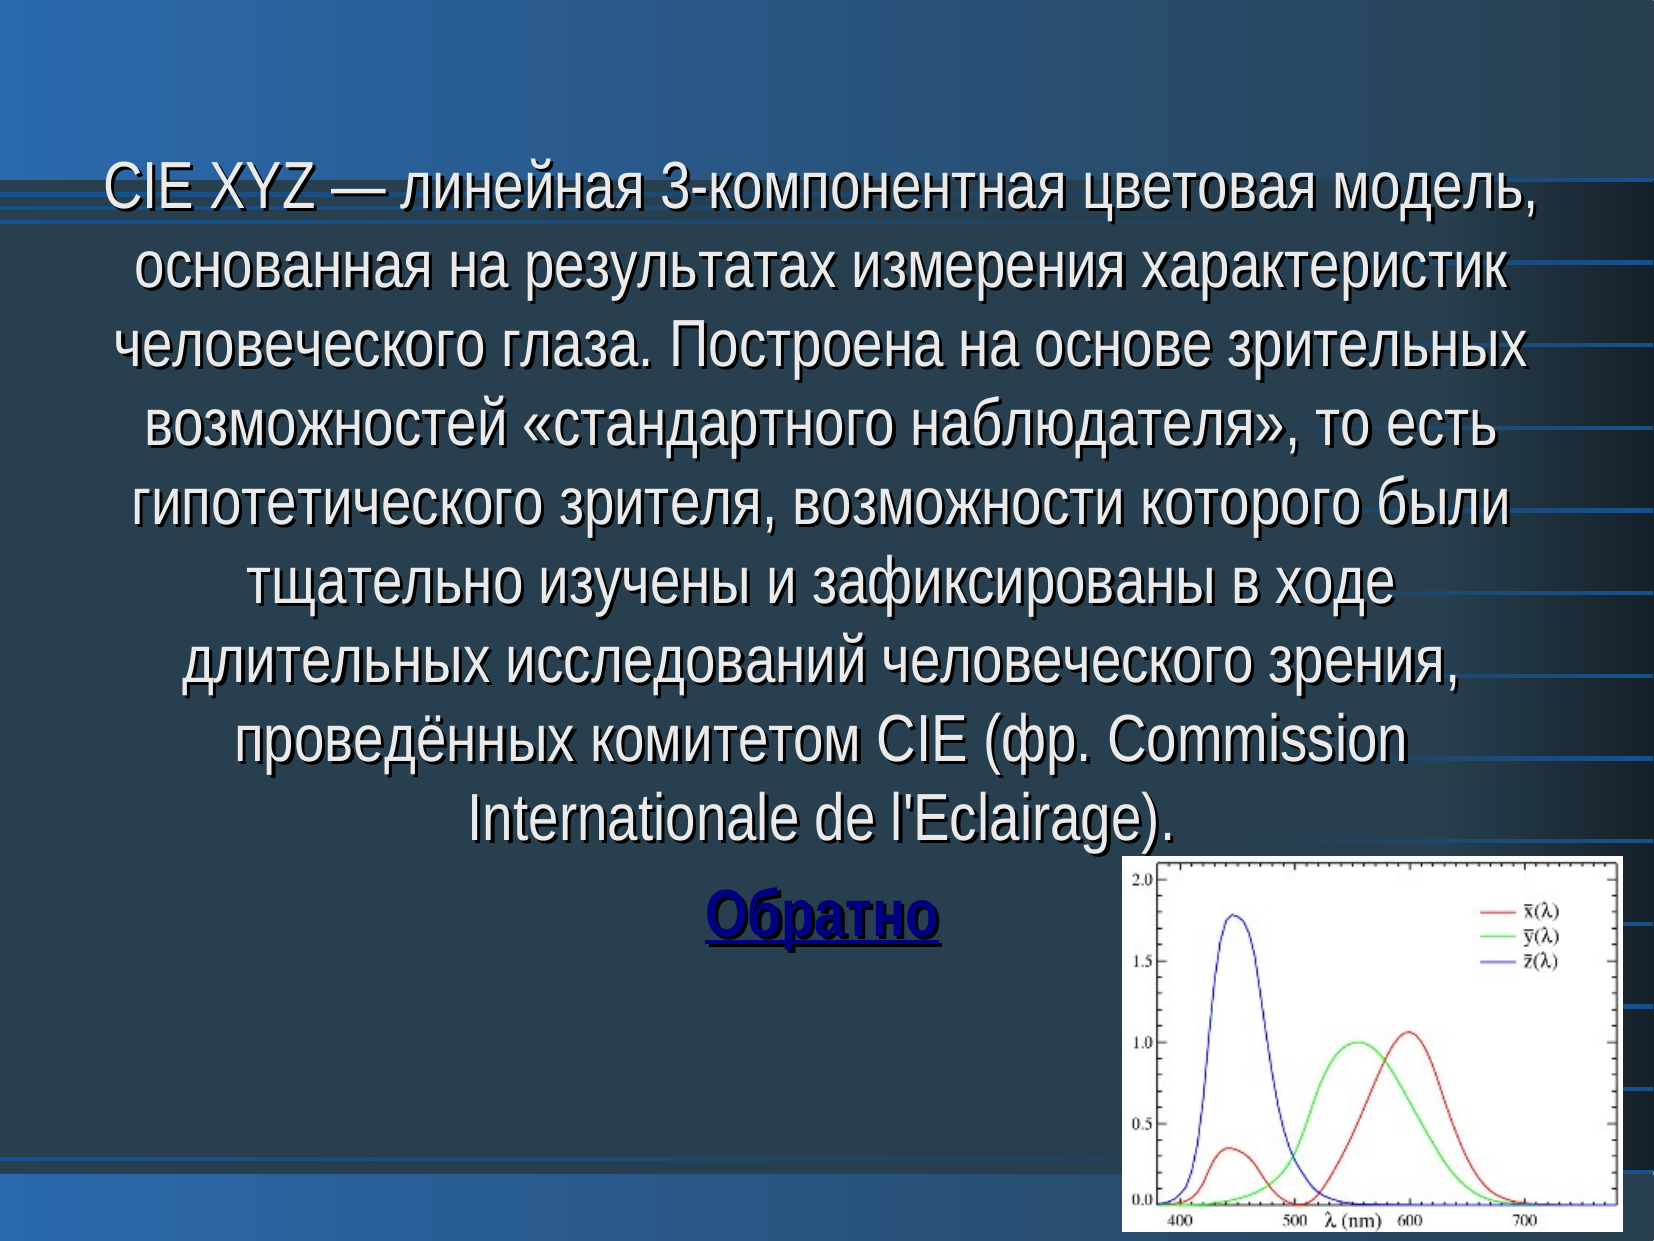

# CIE XYZ — линейная 3-компонентная цветовая модель, основанная на результатах измерения характеристик человеческого глаза. Построена на основе зрительных возможностей «стандартного наблюдателя», то есть гипотетического зрителя, возможности которого были тщательно изучены и зафиксированы в ходе длительных исследований человеческого зрения, проведённых комитетом CIE (фр. Commission Internationale de l'Eclairage).
Обратно